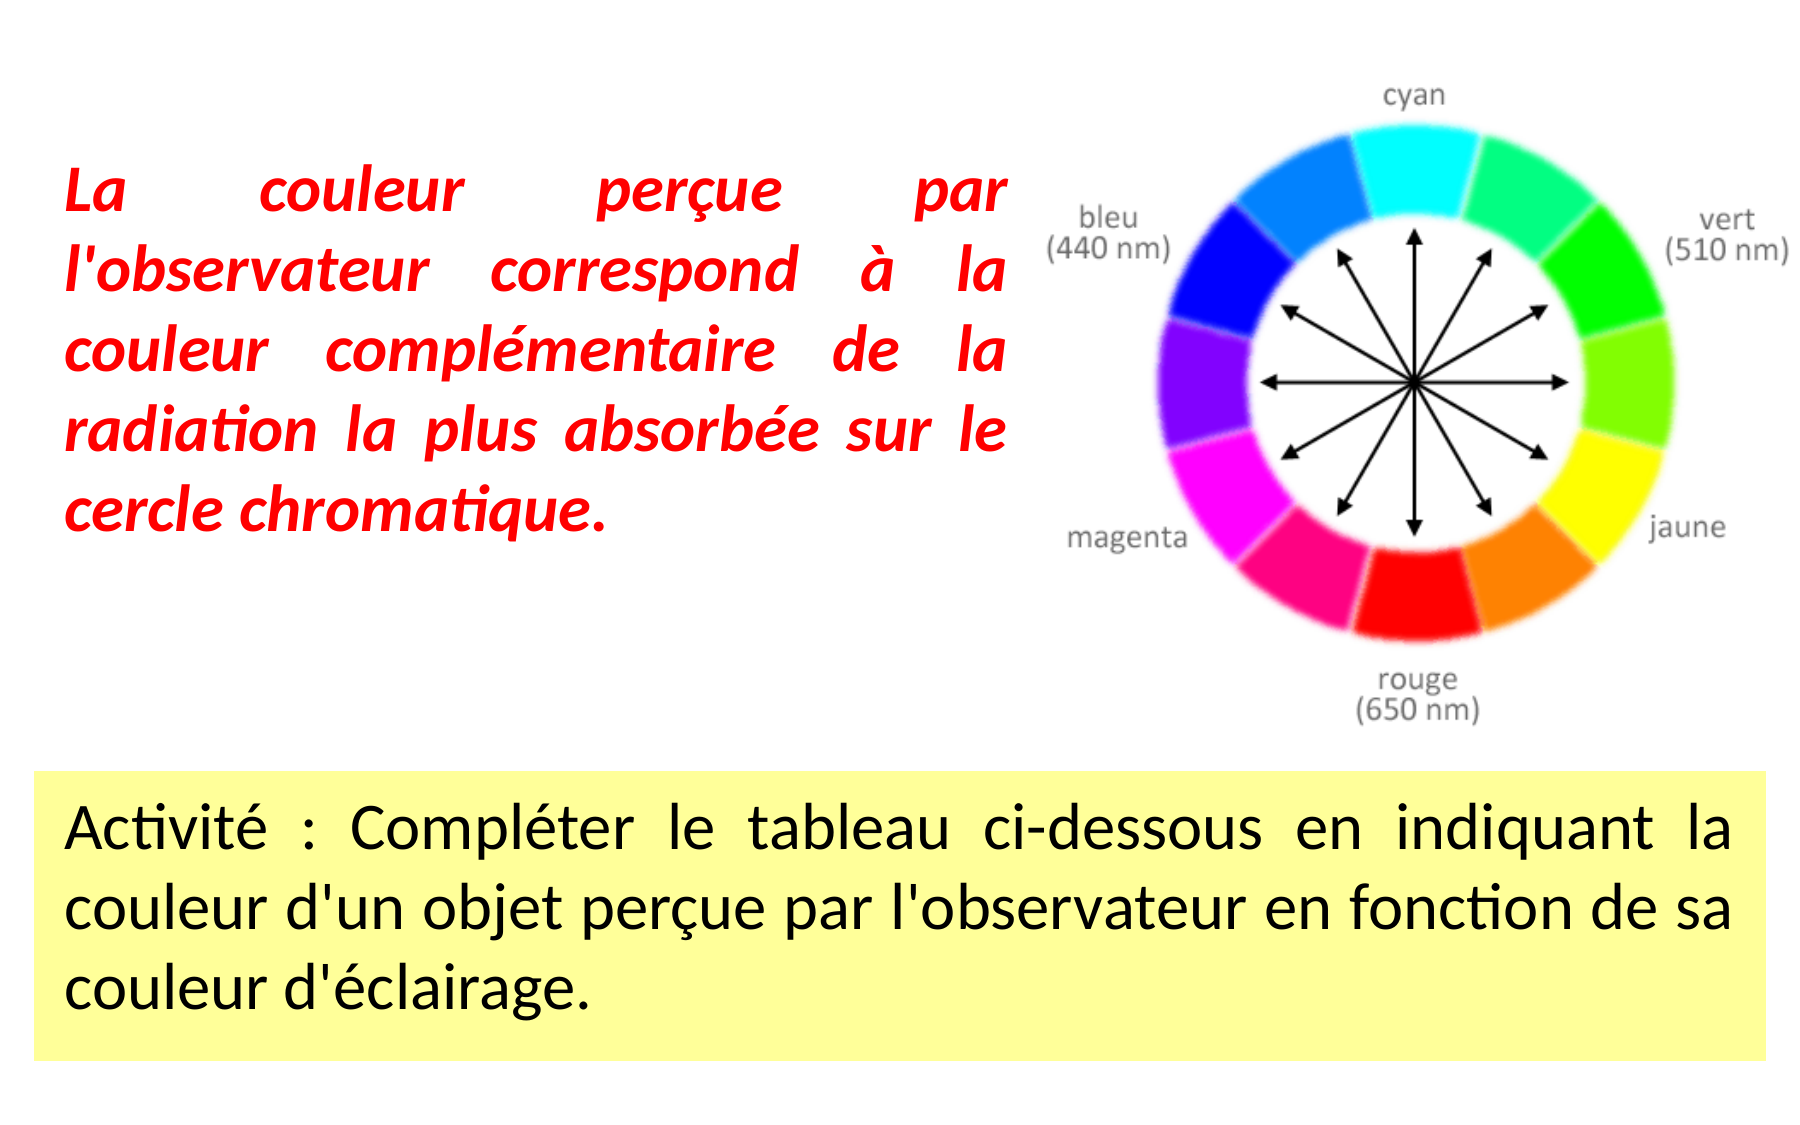

# La couleur perçue par l'observateur correspond à la couleur complémentaire de la radiation la plus absorbée sur le cercle chromatique.
Activité : Compléter le tableau ci-dessous en indiquant la couleur d'un objet perçue par l'observateur en fonction de sa couleur d'éclairage.